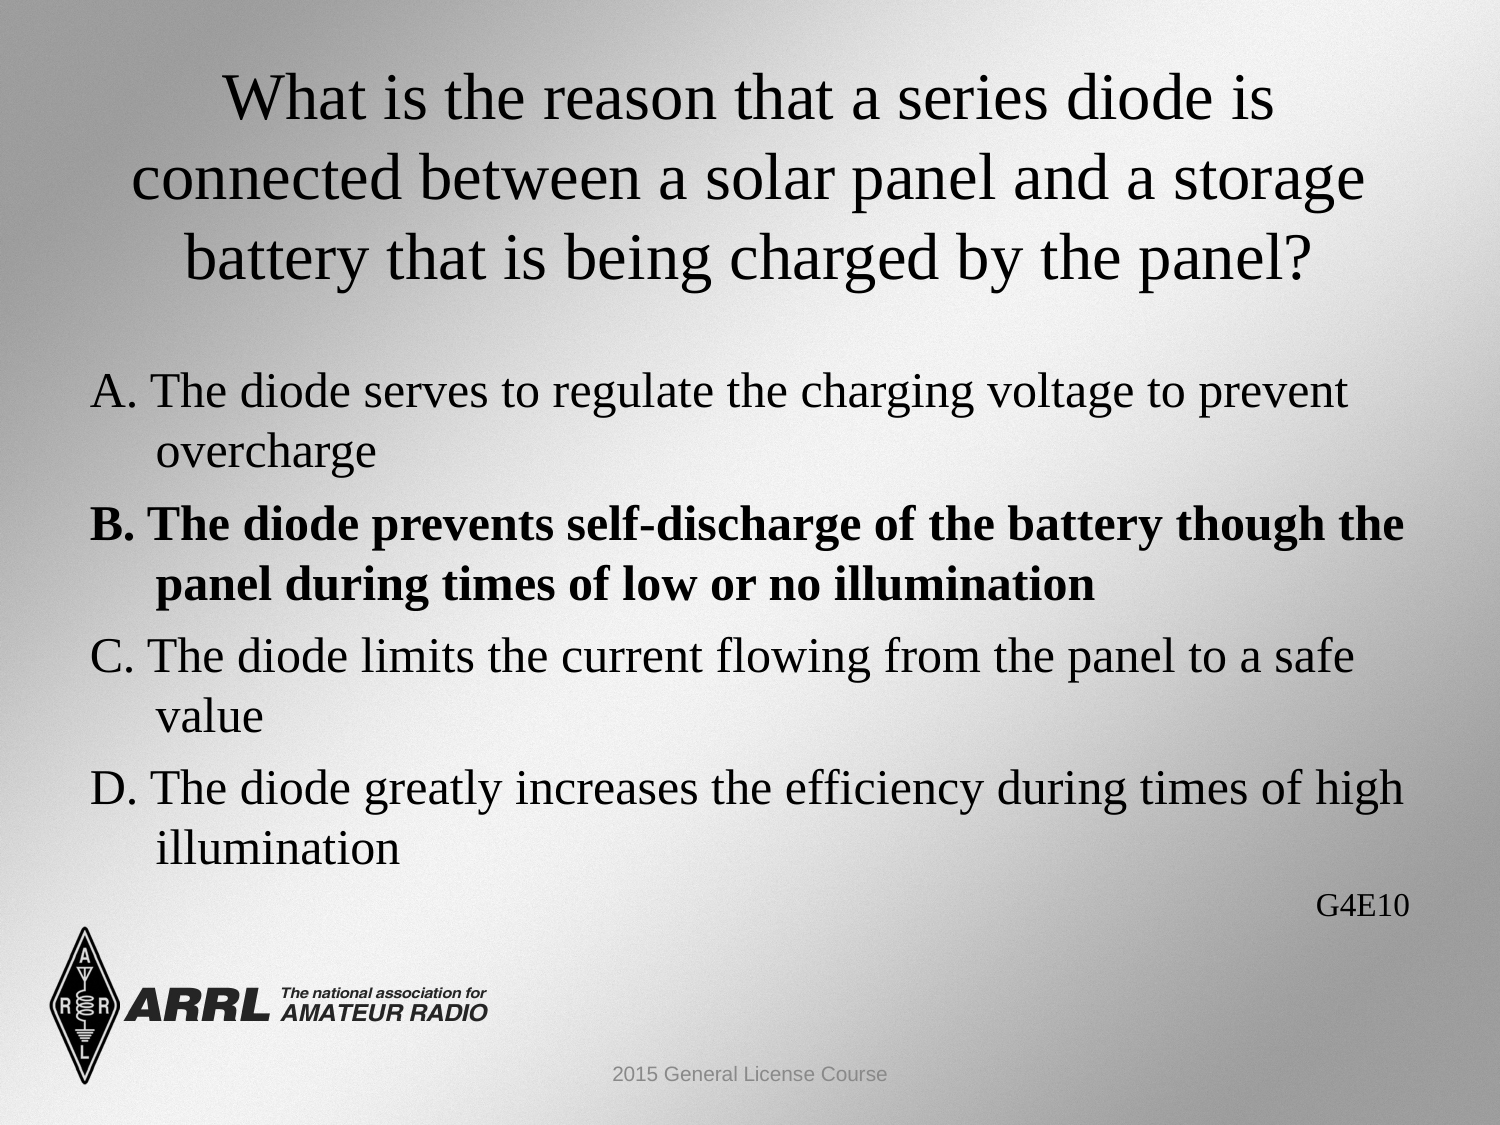

# What is the reason that a series diode is connected between a solar panel and a storage battery that is being charged by the panel?
A. The diode serves to regulate the charging voltage to prevent overcharge
B. The diode prevents self-discharge of the battery though the panel during times of low or no illumination
C. The diode limits the current flowing from the panel to a safe value
D. The diode greatly increases the efficiency during times of high illumination
 G4E10
2015 General License Course